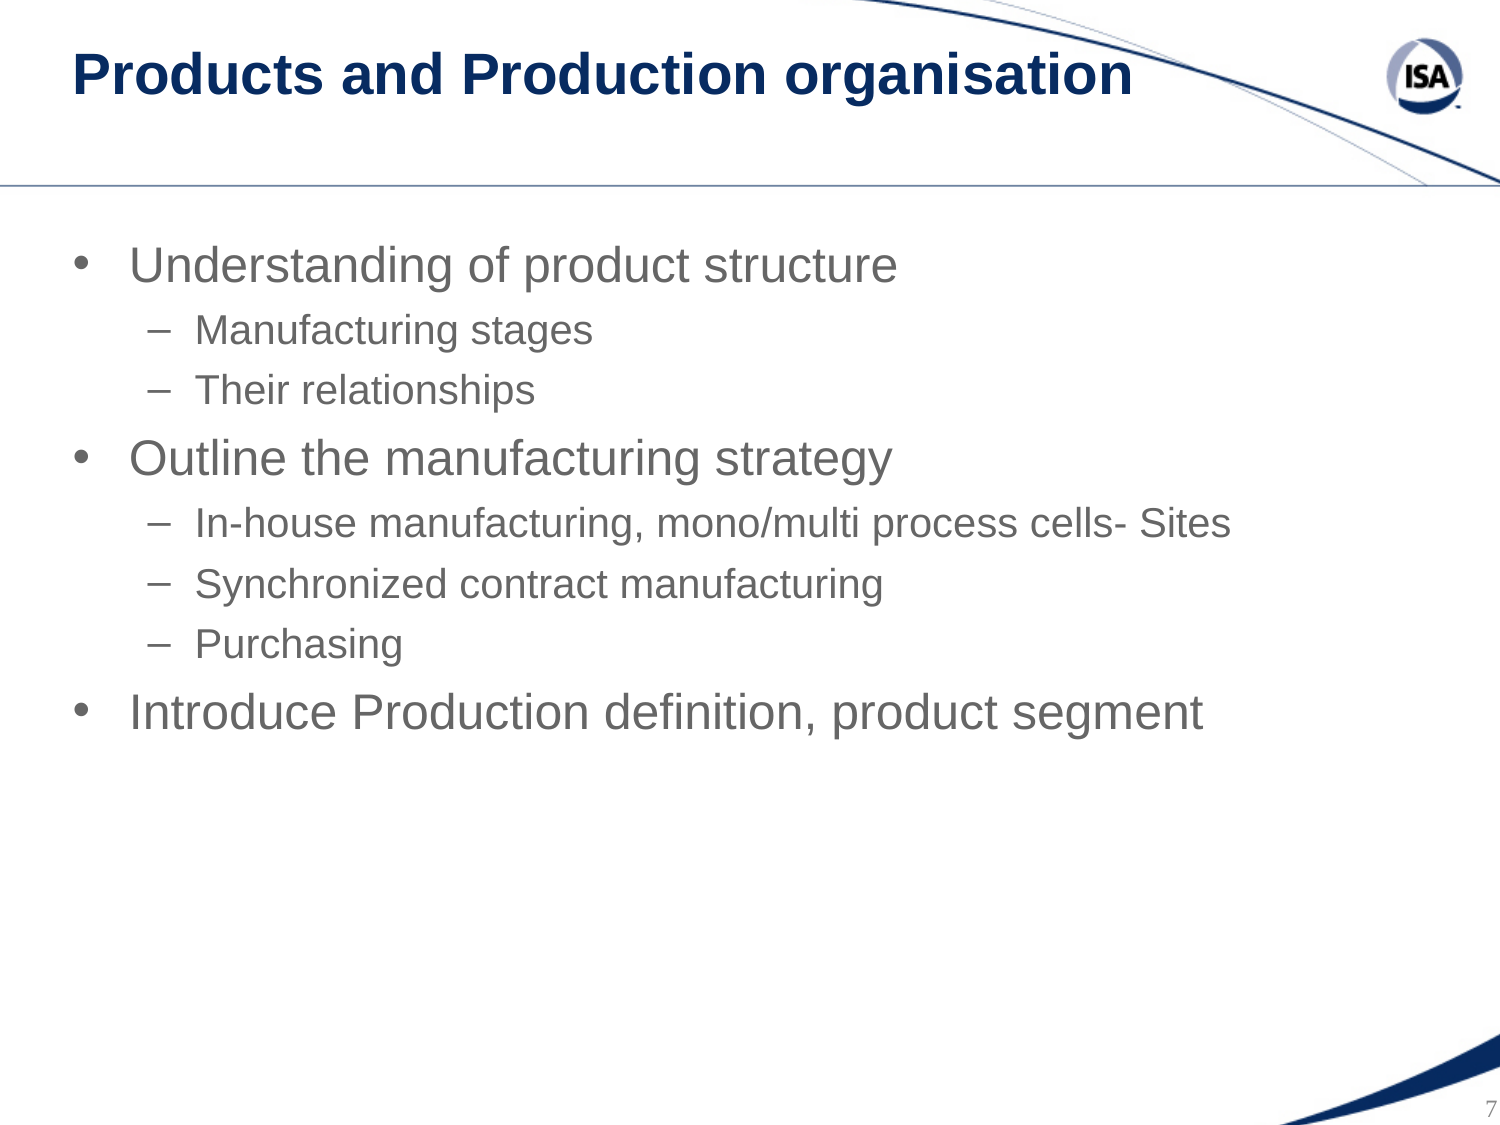

# Products and Production organisation
Understanding of product structure
Manufacturing stages
Their relationships
Outline the manufacturing strategy
In-house manufacturing, mono/multi process cells- Sites
Synchronized contract manufacturing
Purchasing
Introduce Production definition, product segment